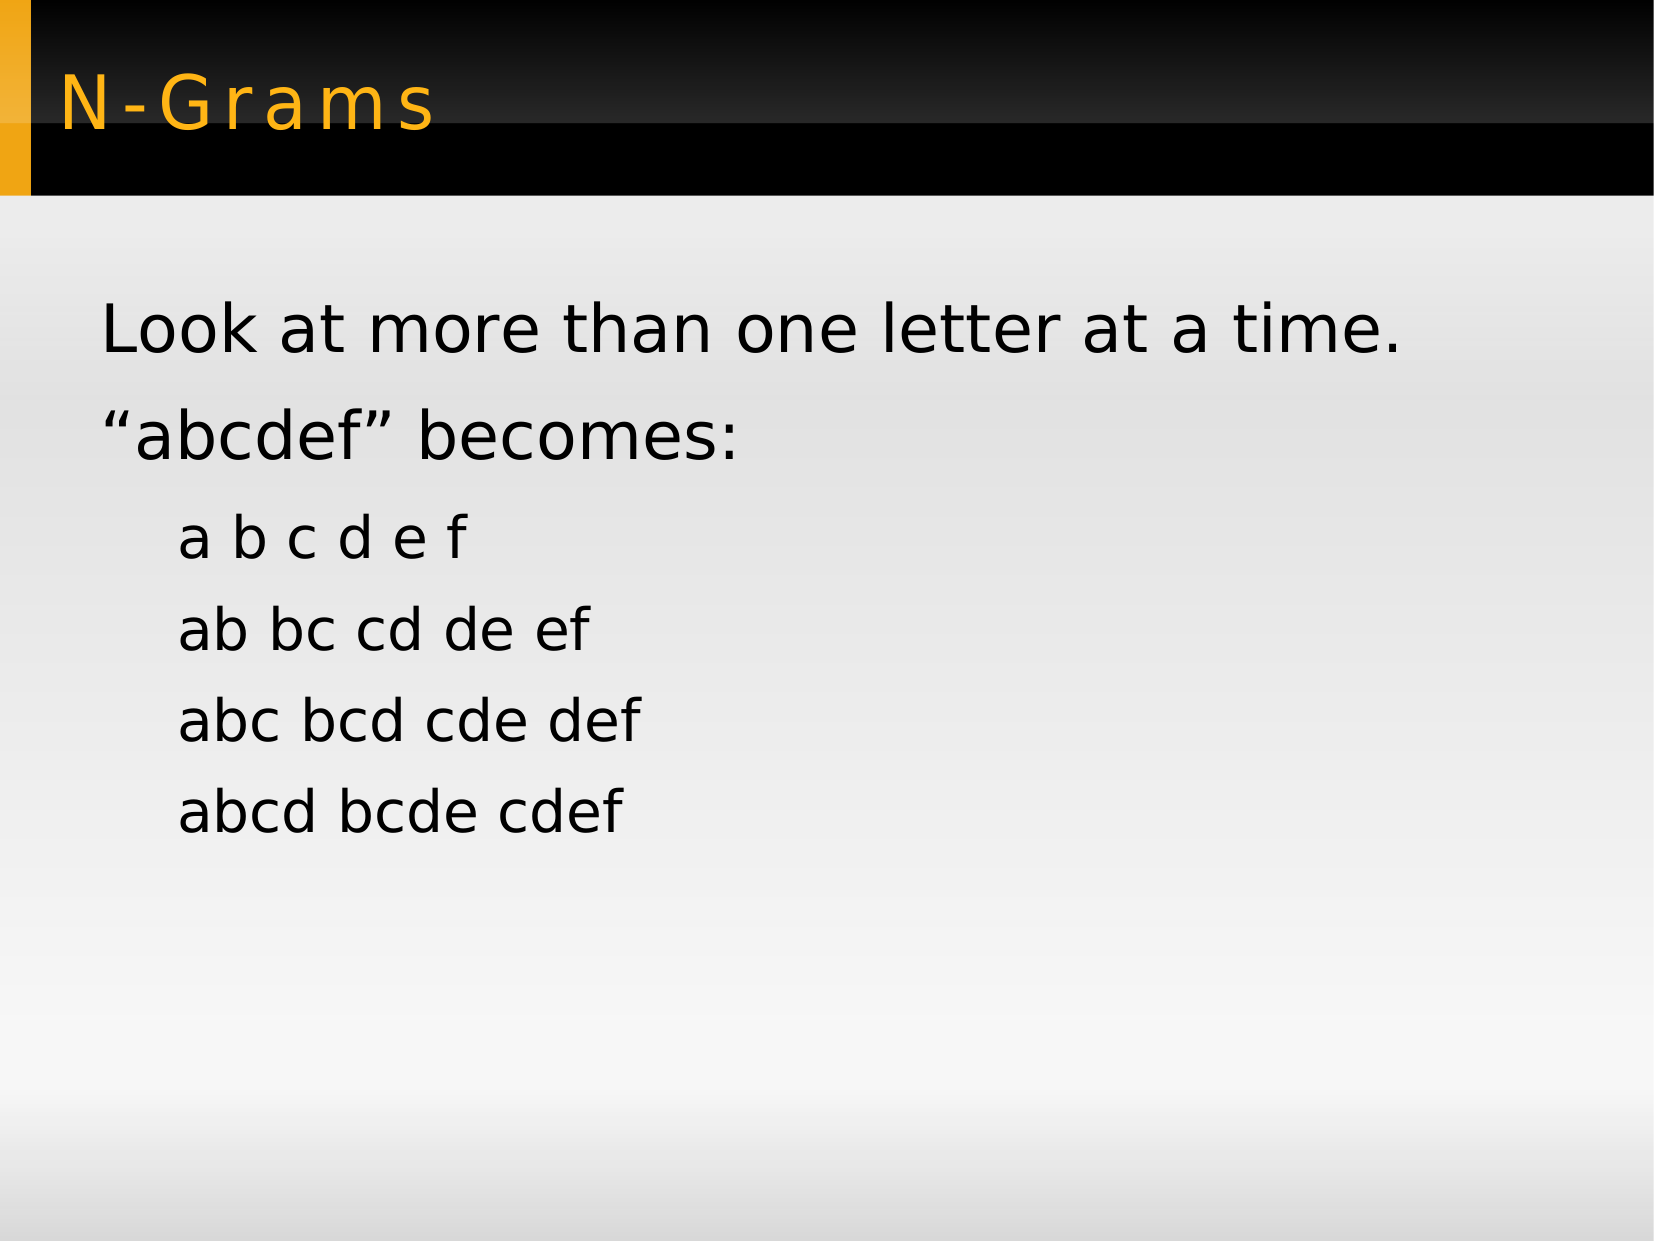

# N-Grams
Look at more than one letter at a time.
“abcdef” becomes:
a b c d e f
ab bc cd de ef
abc bcd cde def
abcd bcde cdef